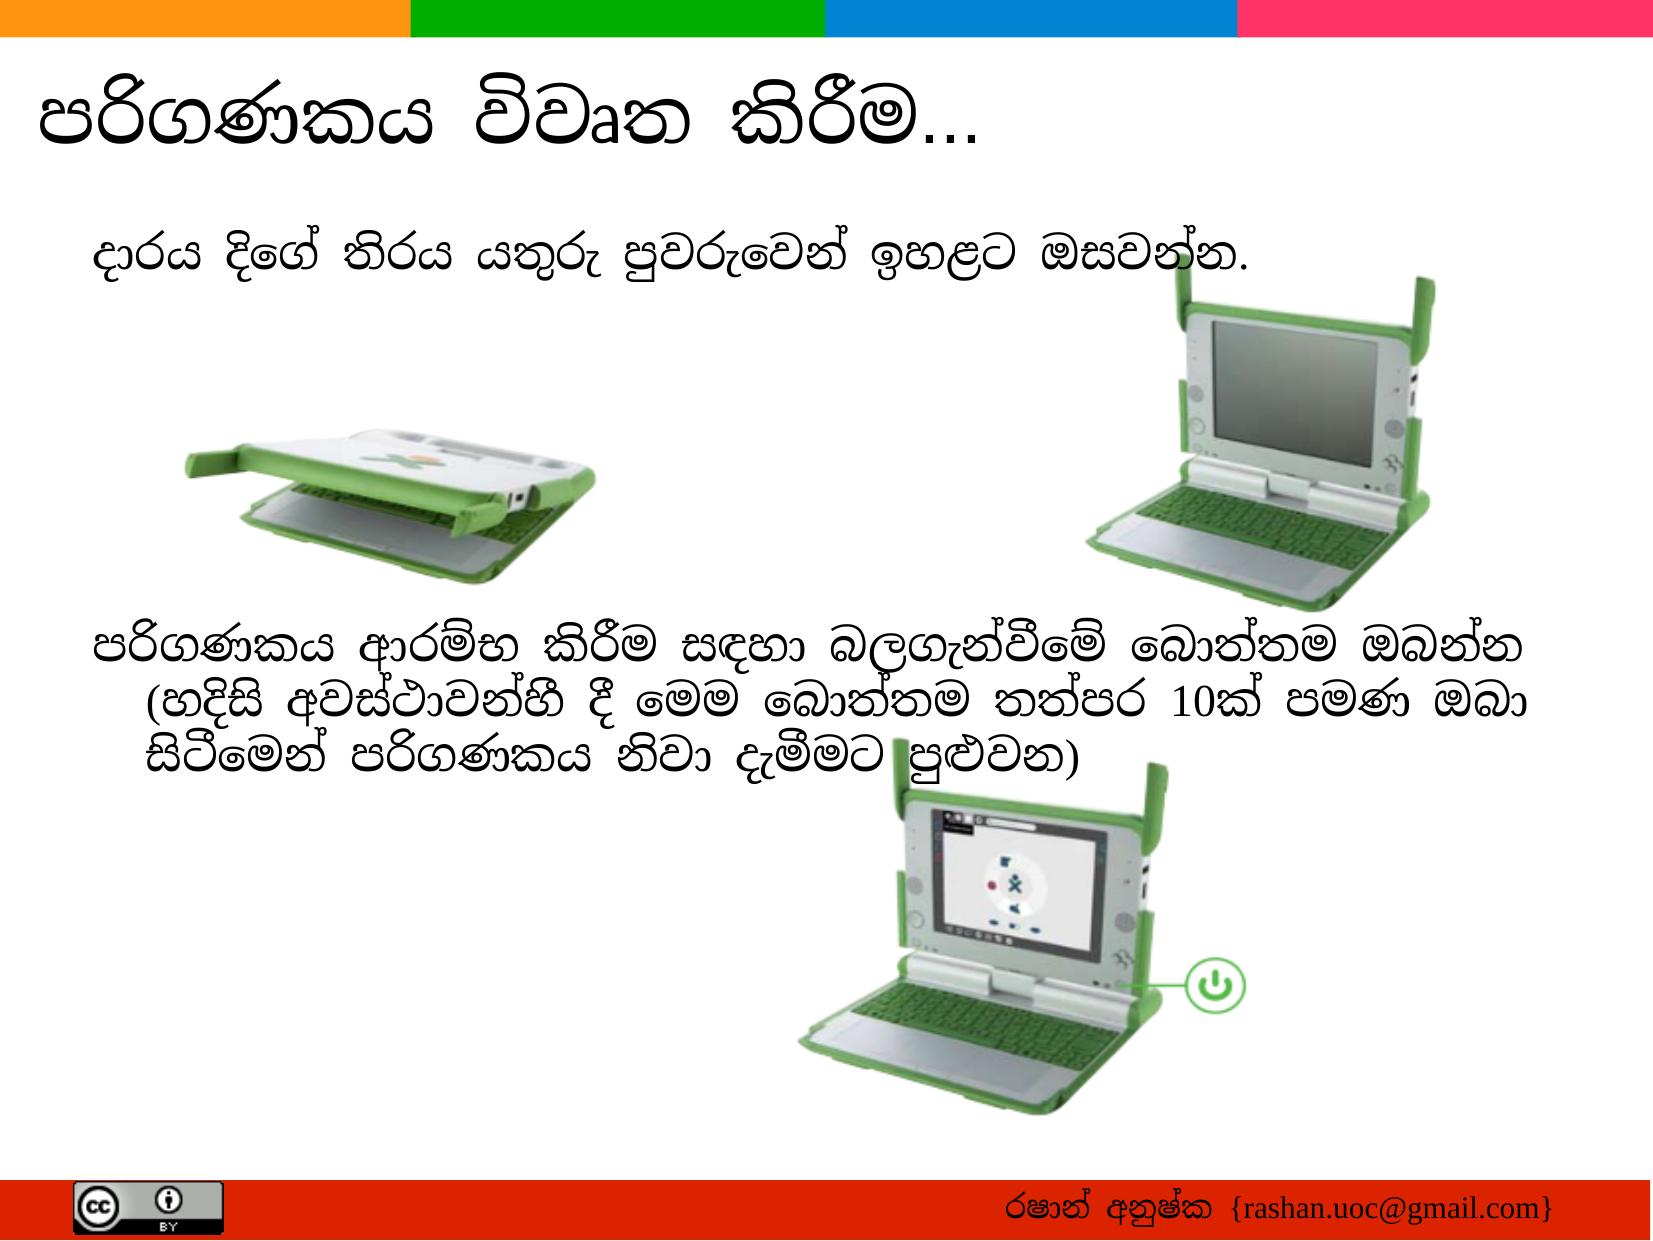

# පරිගණකය විවෘත කිරීම...
දාරය දිගේ තිරය යතුරු පුවරුවෙන් ඉහළට ඔසවන්න.
පරිගණකය ආරම්භ කිරීම සඳහා බලගැන්වීමේ බොත්තම ඔබන්න (හදිසි අවස්ථාවන්හී දී මෙම බොත්තම තත්පර 10ක් පමණ ඔබා සිටීමෙන් පරිගණකය නිවා දැමීමට පුළුවන)